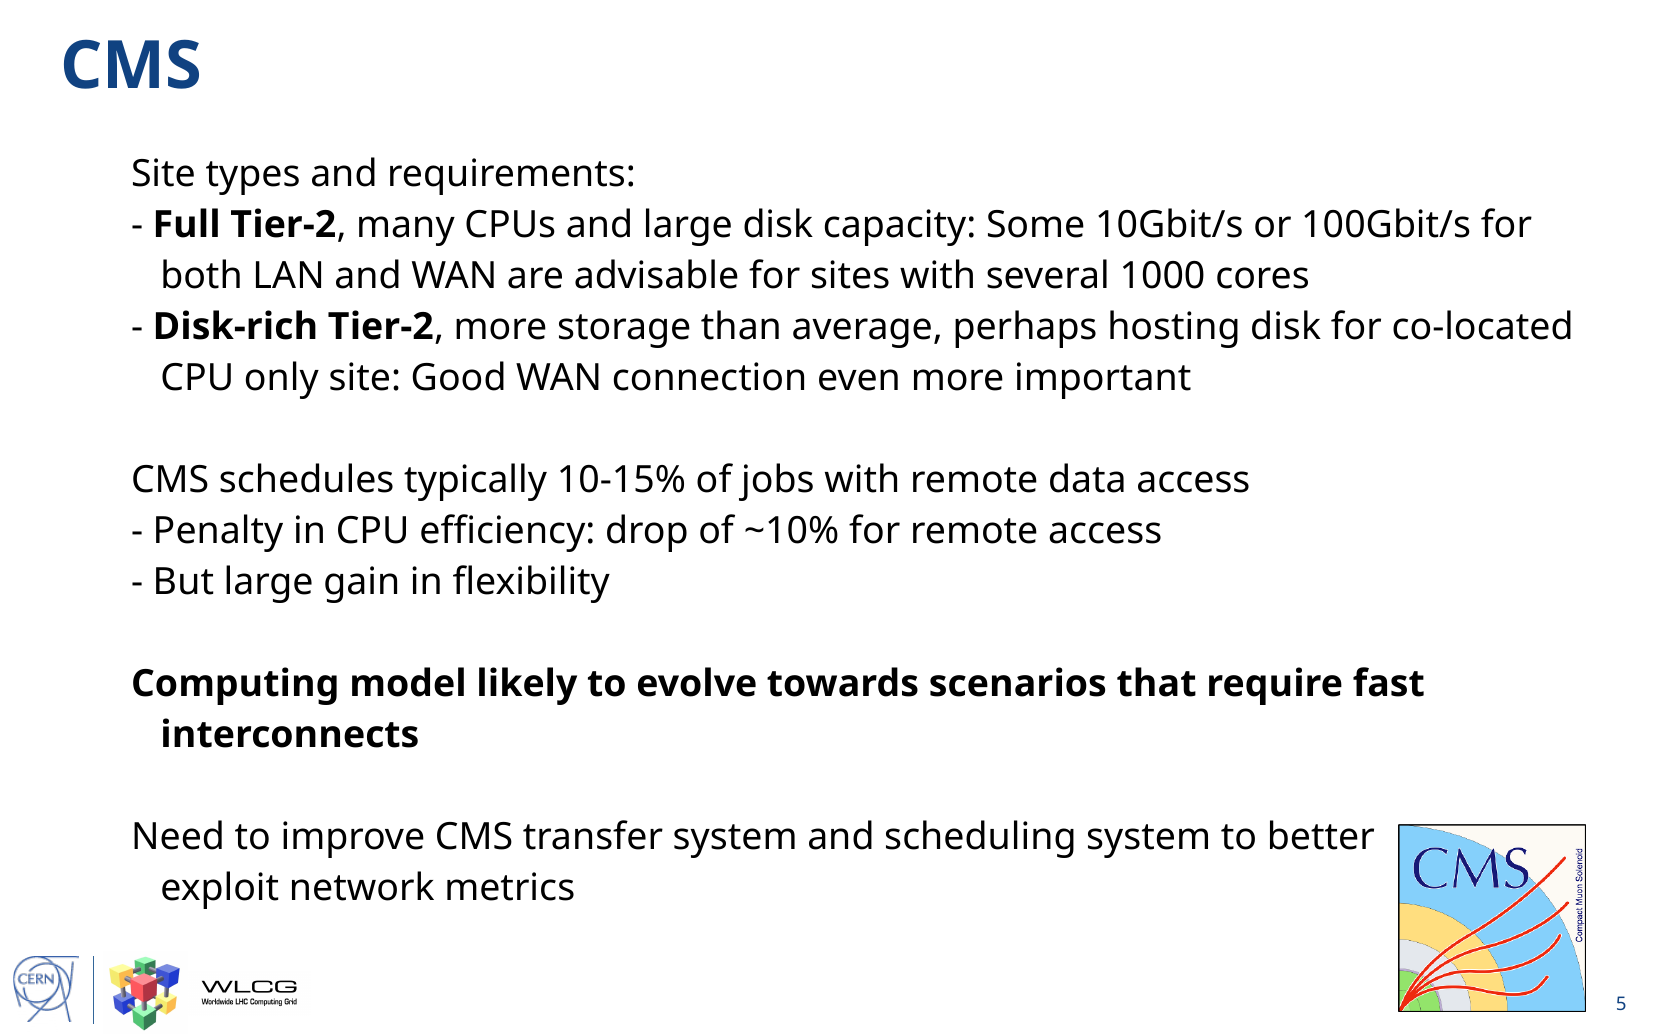

# CMS
Site types and requirements:
- Full Tier-2, many CPUs and large disk capacity: Some 10Gbit/s or 100Gbit/s for both LAN and WAN are advisable for sites with several 1000 cores
- Disk-rich Tier-2, more storage than average, perhaps hosting disk for co-located CPU only site: Good WAN connection even more important
CMS schedules typically 10-15% of jobs with remote data access
- Penalty in CPU efficiency: drop of ~10% for remote access
- But large gain in flexibility
Computing model likely to evolve towards scenarios that require fast interconnects
Need to improve CMS transfer system and scheduling system to better
exploit network metrics